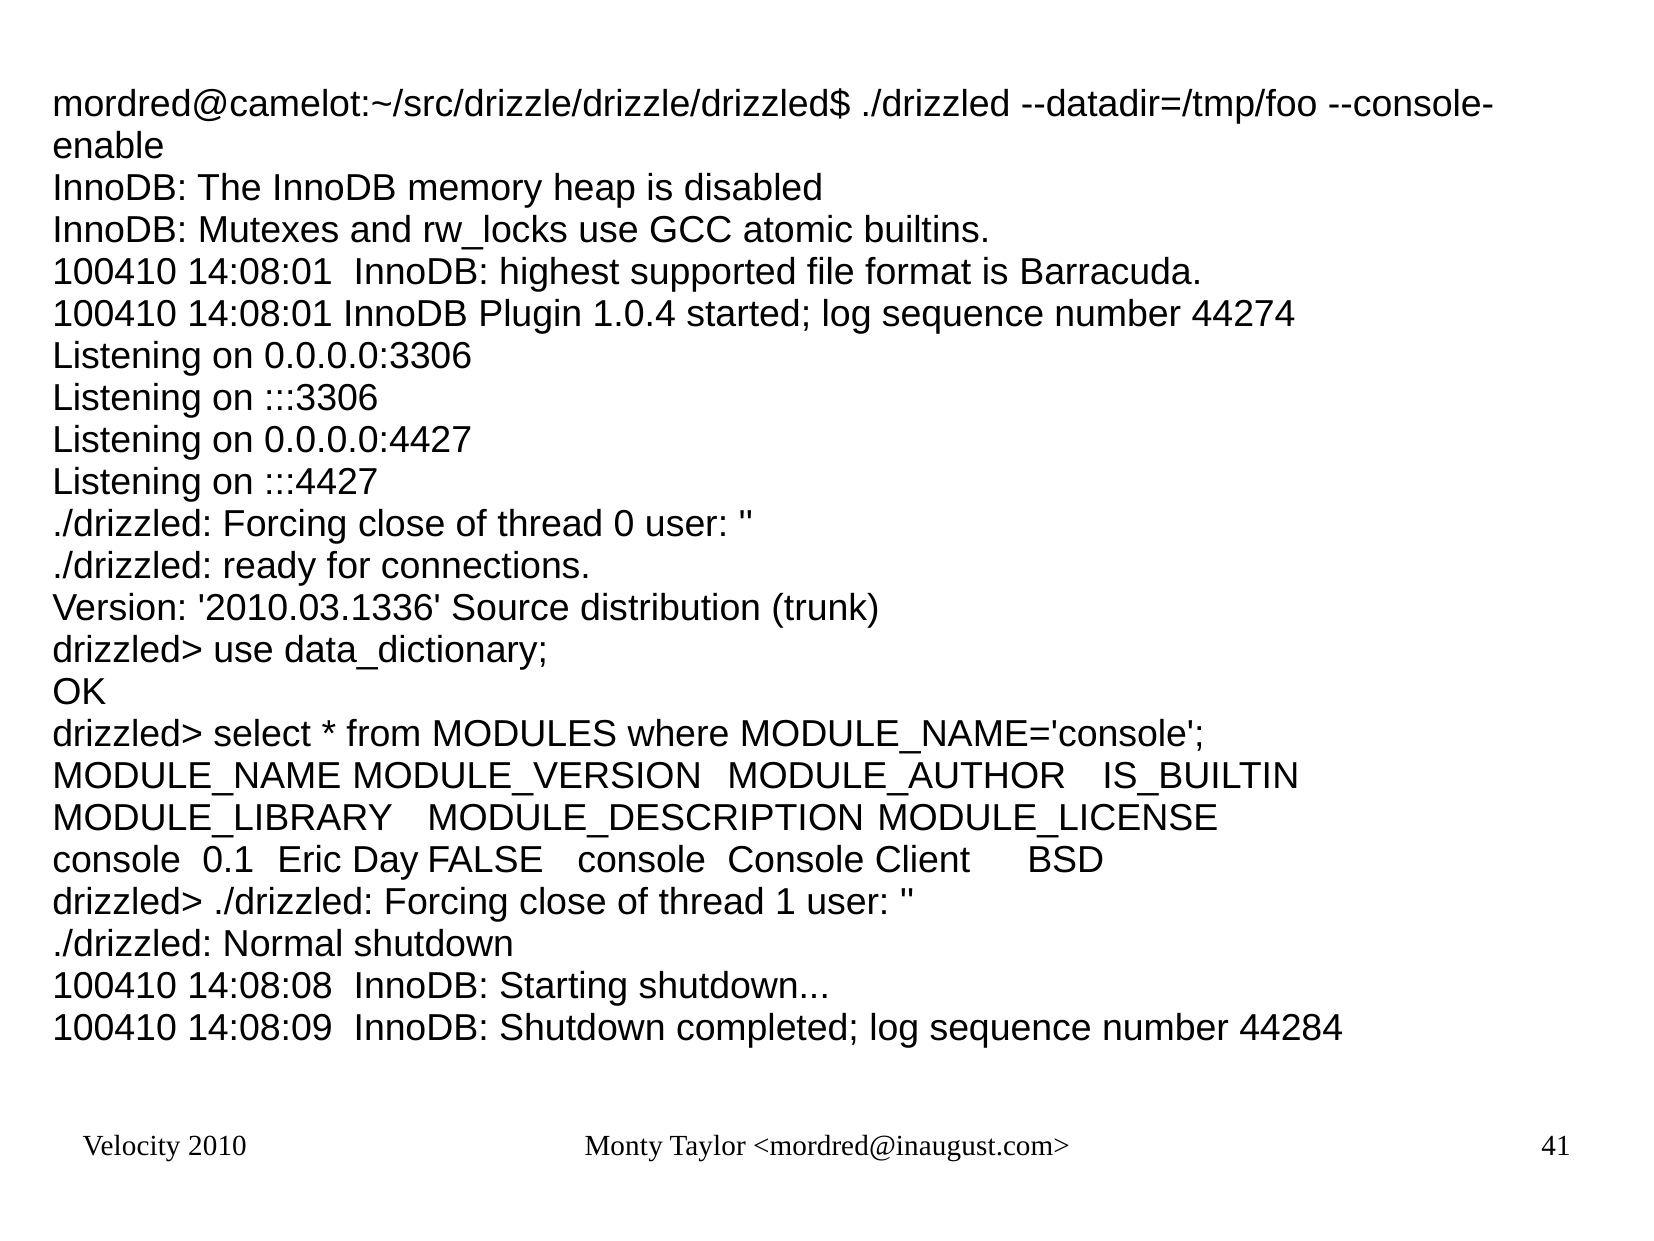

mordred@camelot:~/src/drizzle/drizzle/drizzled$ ./drizzled --datadir=/tmp/foo --console-enable
InnoDB: The InnoDB memory heap is disabled
InnoDB: Mutexes and rw_locks use GCC atomic builtins.
100410 14:08:01 InnoDB: highest supported file format is Barracuda.
100410 14:08:01 InnoDB Plugin 1.0.4 started; log sequence number 44274
Listening on 0.0.0.0:3306
Listening on :::3306
Listening on 0.0.0.0:4427
Listening on :::4427
./drizzled: Forcing close of thread 0 user: ''
./drizzled: ready for connections.
Version: '2010.03.1336' Source distribution (trunk)
drizzled> use data_dictionary;
OK
drizzled> select * from MODULES where MODULE_NAME='console';
MODULE_NAME	MODULE_VERSION	MODULE_AUTHOR	IS_BUILTIN	MODULE_LIBRARY	MODULE_DESCRIPTION	MODULE_LICENSE
console	0.1	Eric Day	FALSE	console	Console Client	BSD
drizzled> ./drizzled: Forcing close of thread 1 user: ''
./drizzled: Normal shutdown
100410 14:08:08 InnoDB: Starting shutdown...
100410 14:08:09 InnoDB: Shutdown completed; log sequence number 44284
Velocity 2010
Monty Taylor <mordred@inaugust.com>
41